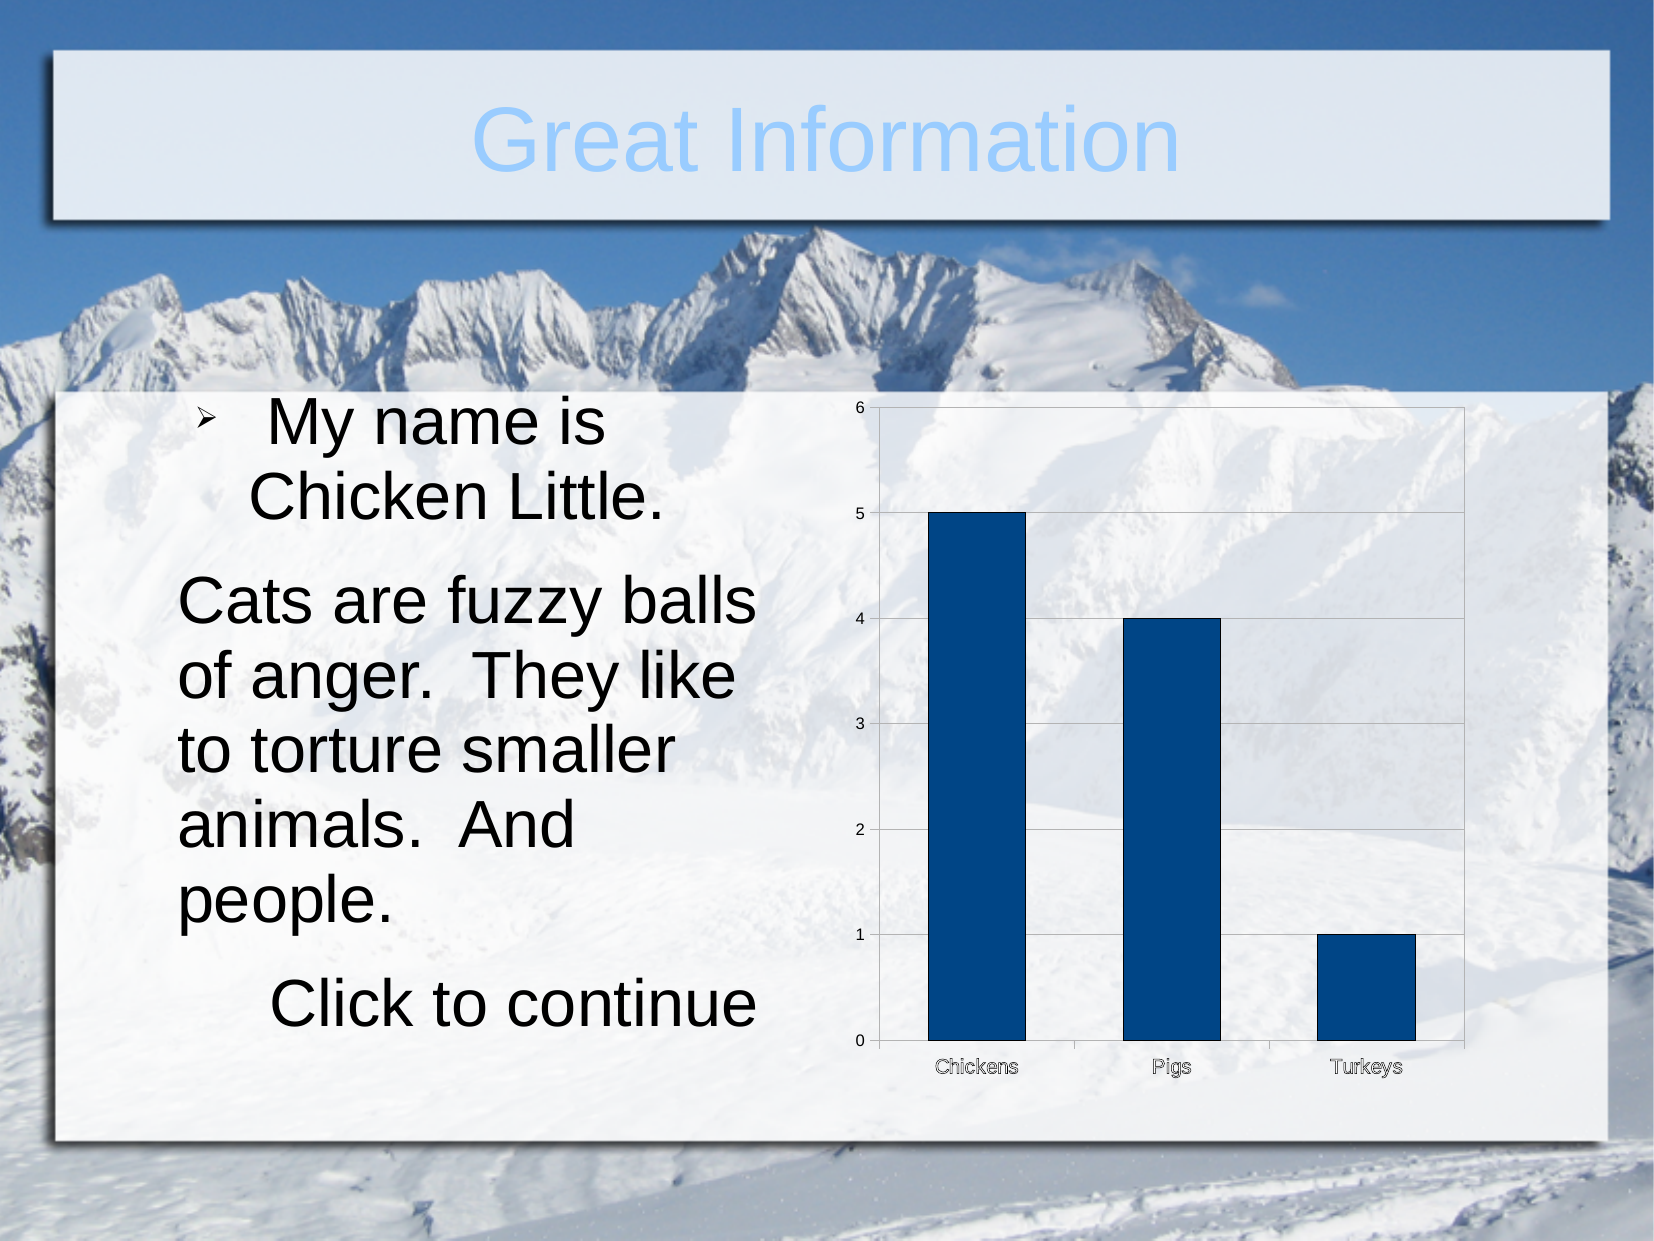

# Great Information
 My name is Chicken Little.
Cats are fuzzy balls of anger. They like to torture smaller animals. And people.
 Click to continue
### Chart
| Category | Red |
|---|---|
| Chickens | 5.0 |
| Pigs | 4.0 |
| Turkeys | 1.0 |